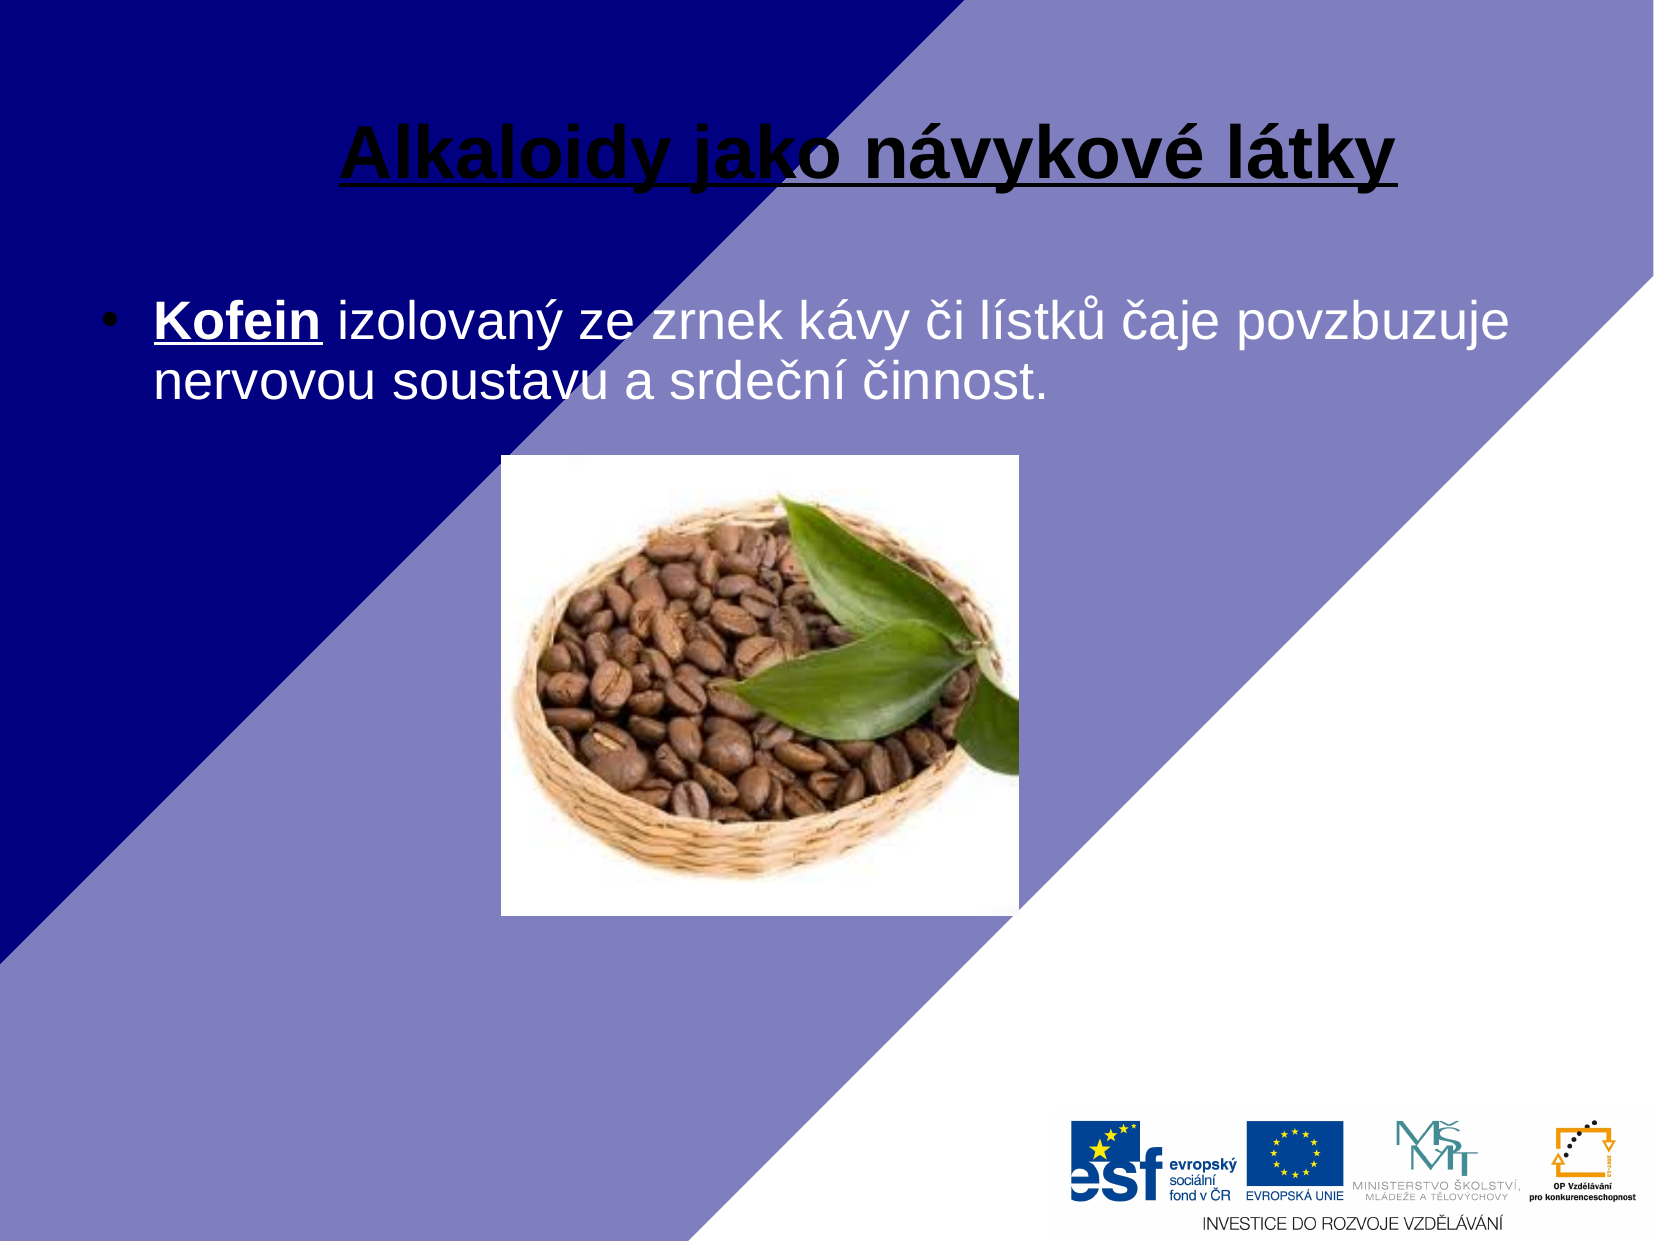

# Alkaloidy jako návykové látky
Kofein izolovaný ze zrnek kávy či lístků čaje povzbuzuje nervovou soustavu a srdeční činnost.